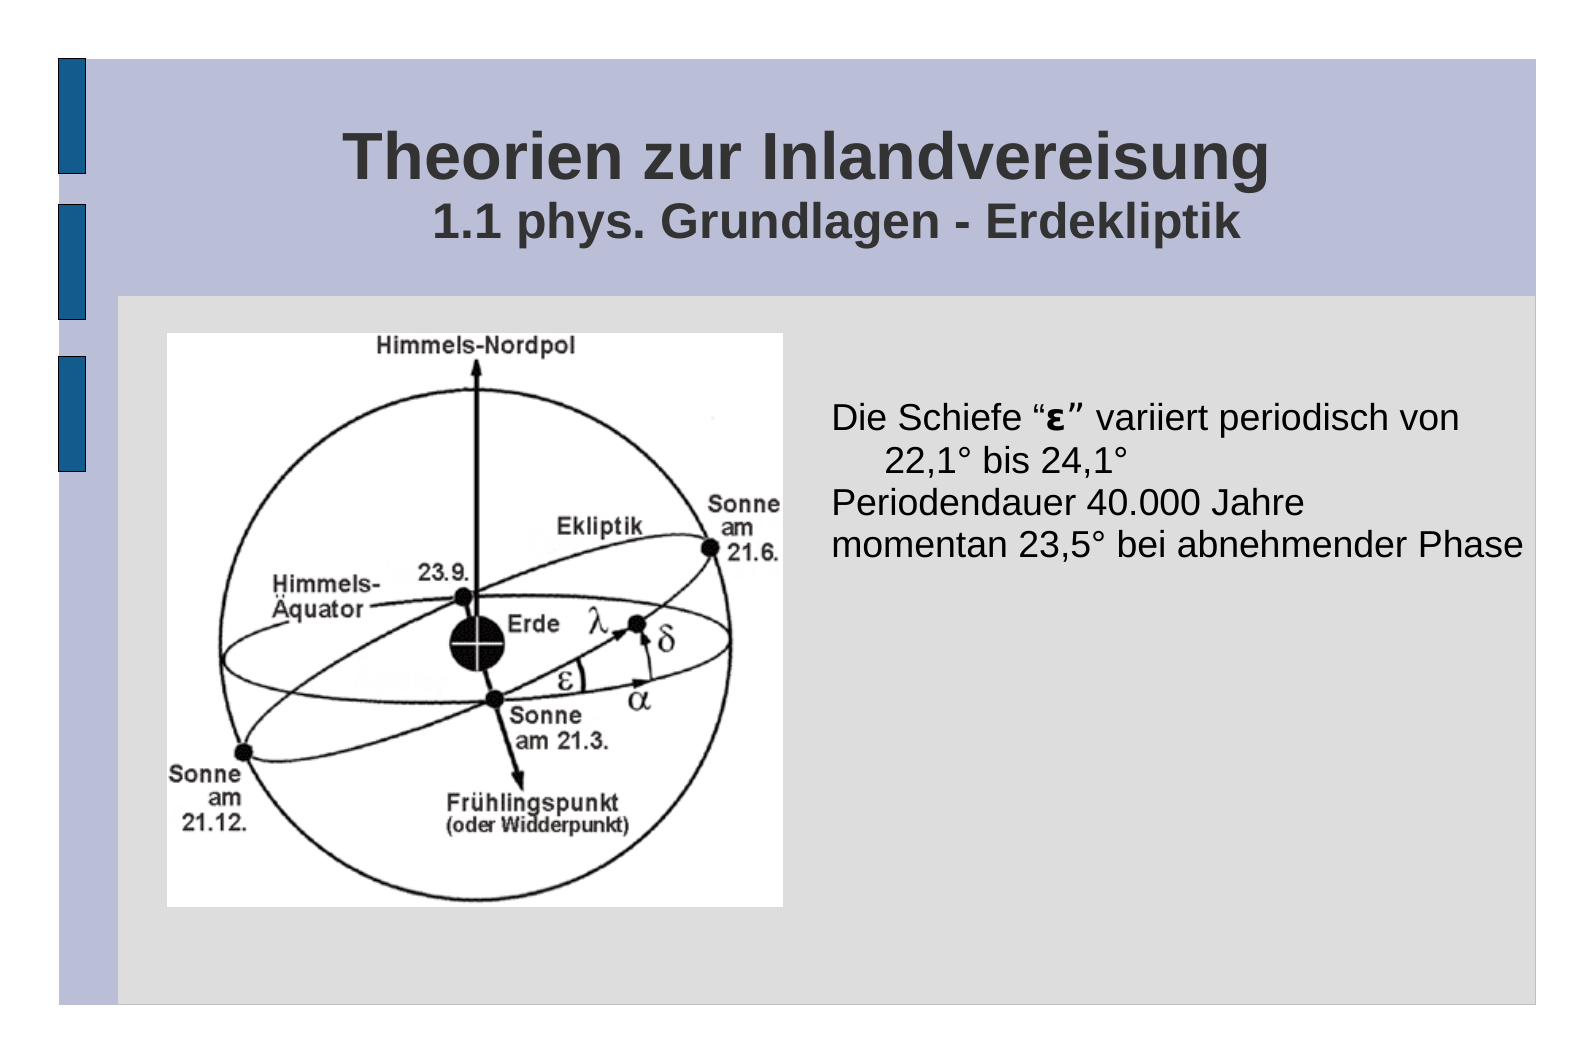

# Theorien zur Inlandvereisung 1.1 phys. Grundlagen - Erdekliptik
Die Schiefe “ε” variiert periodisch von 22,1° bis 24,1°
Periodendauer 40.000 Jahre
momentan 23,5° bei abnehmender Phase